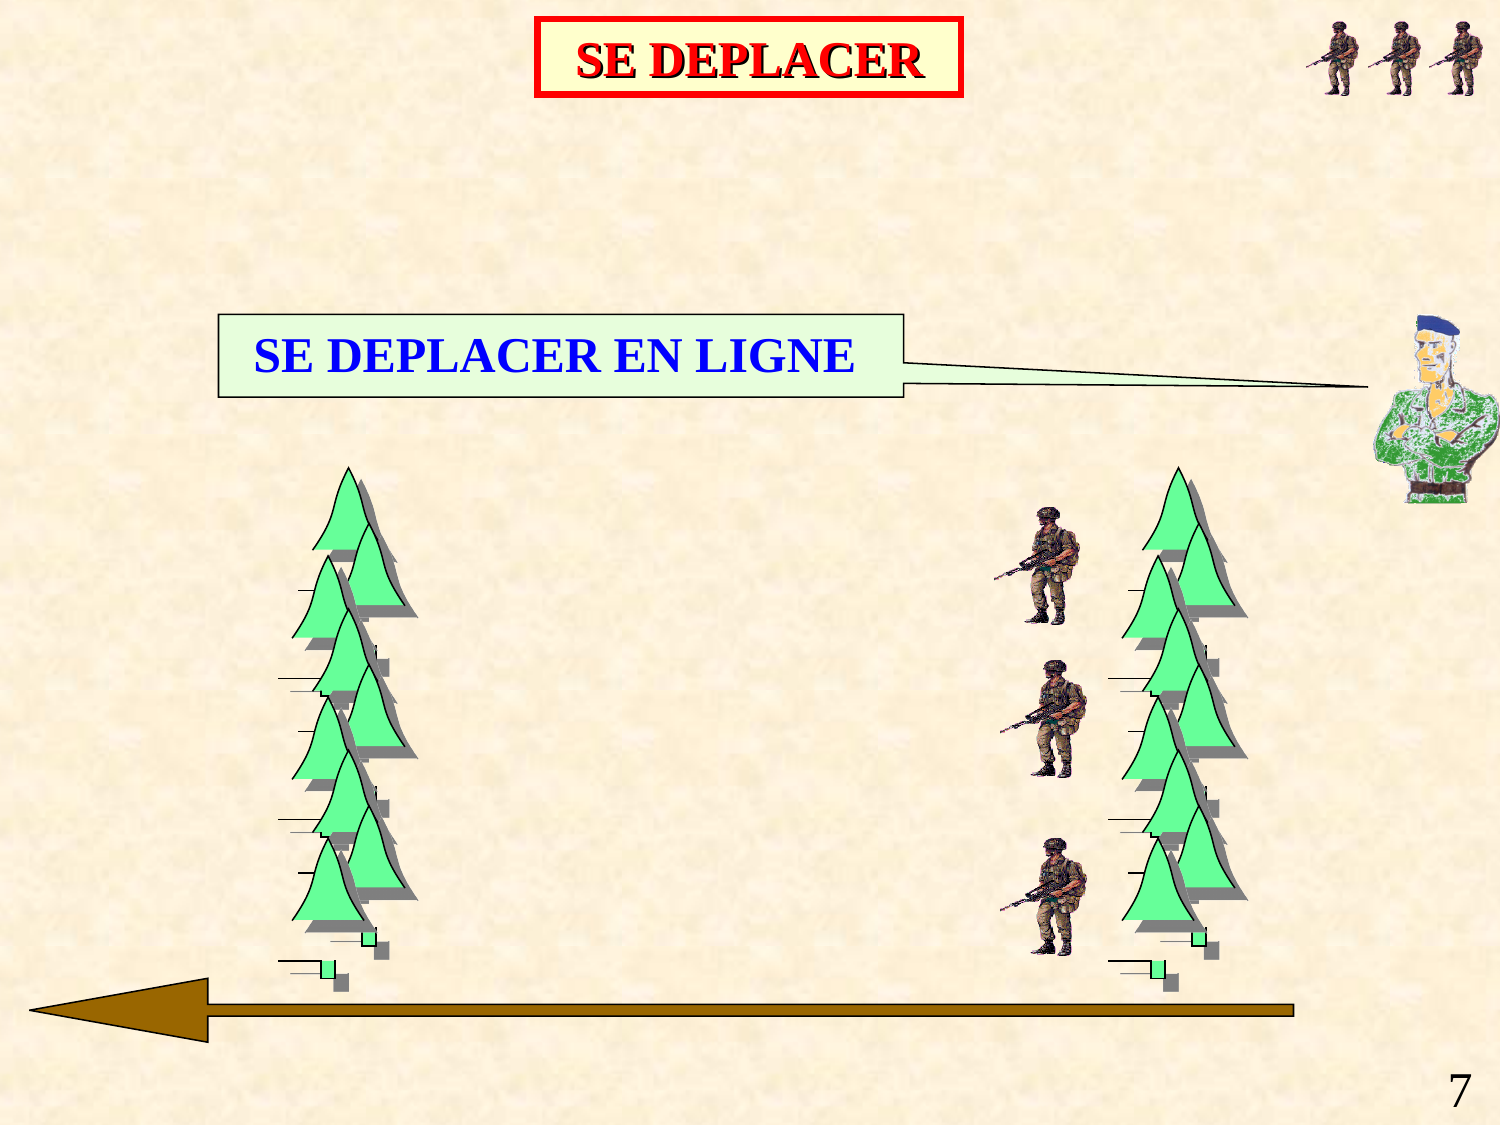

SE DEPLACER
SE DEPLACER EN LIGNE
7